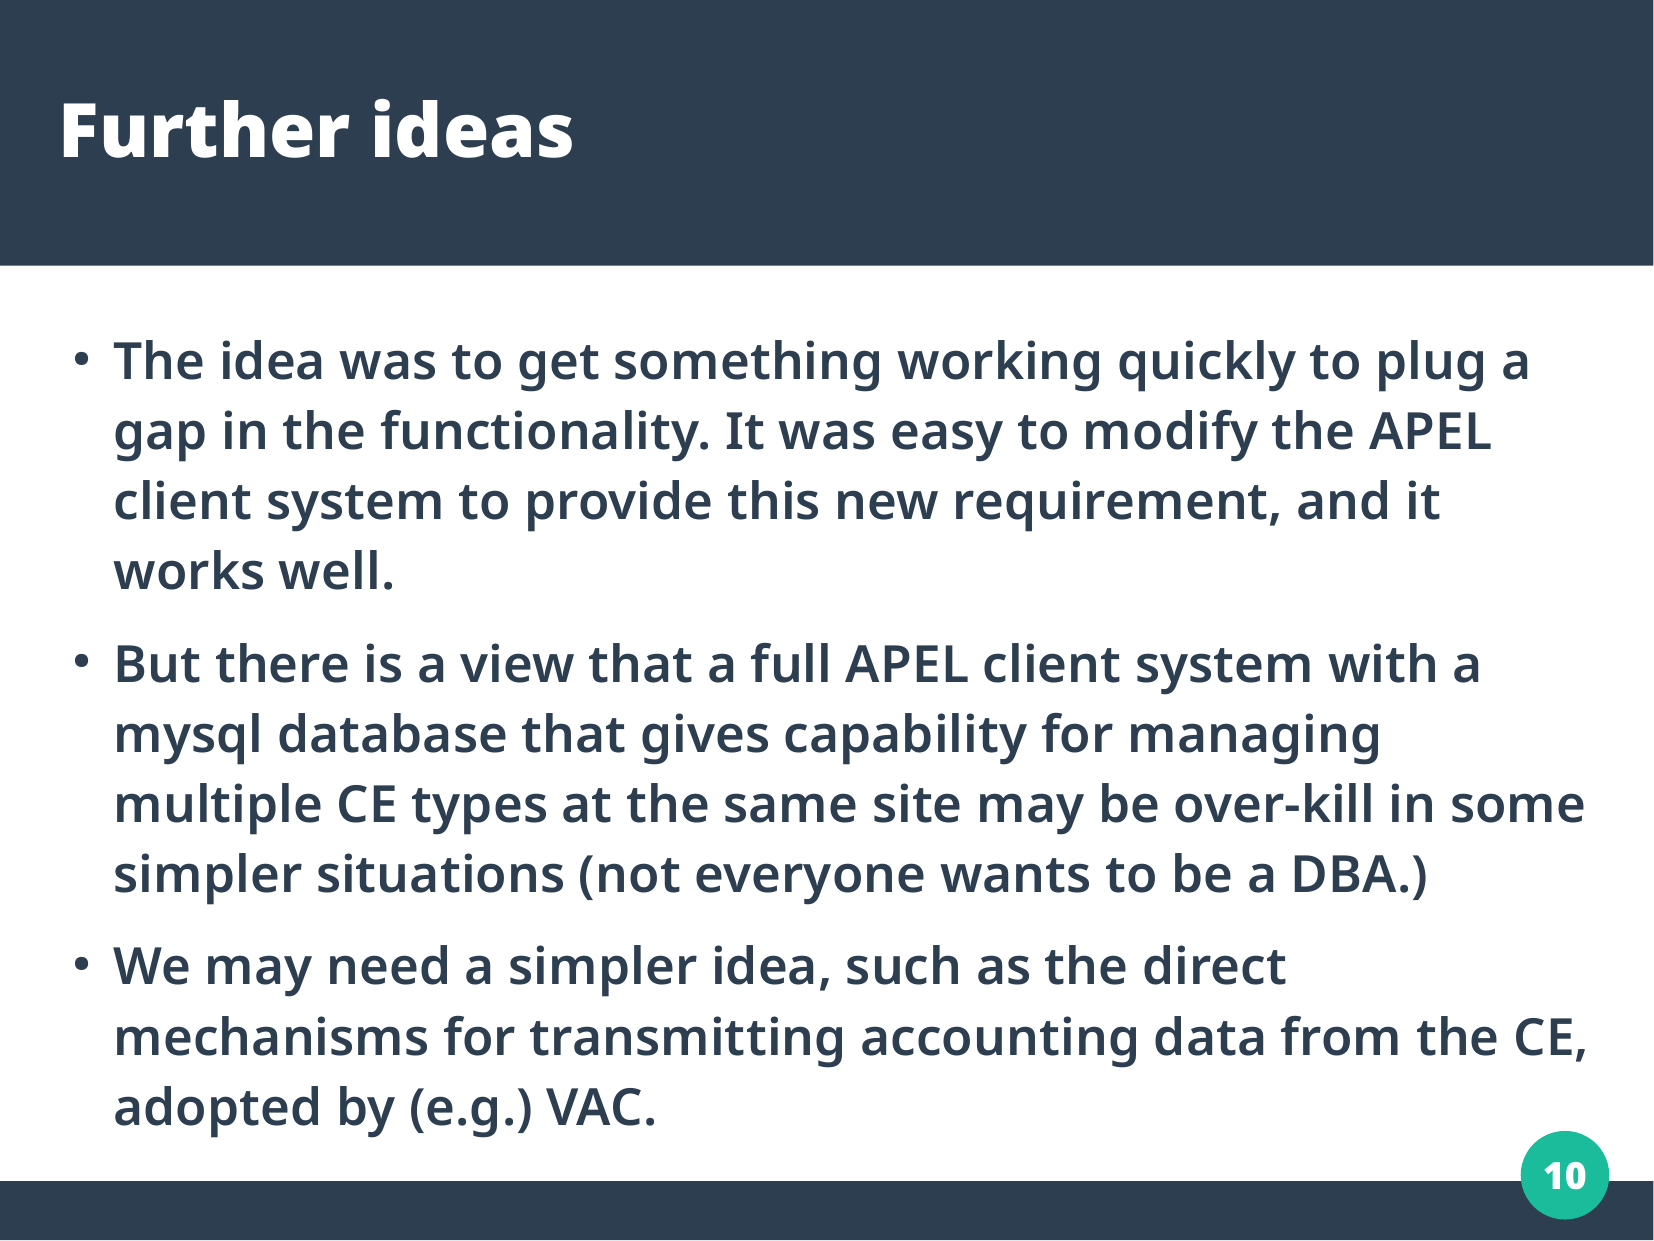

# Further ideas
The idea was to get something working quickly to plug a gap in the functionality. It was easy to modify the APEL client system to provide this new requirement, and it works well.
But there is a view that a full APEL client system with a mysql database that gives capability for managing multiple CE types at the same site may be over-kill in some simpler situations (not everyone wants to be a DBA.)
We may need a simpler idea, such as the direct mechanisms for transmitting accounting data from the CE, adopted by (e.g.) VAC.
10